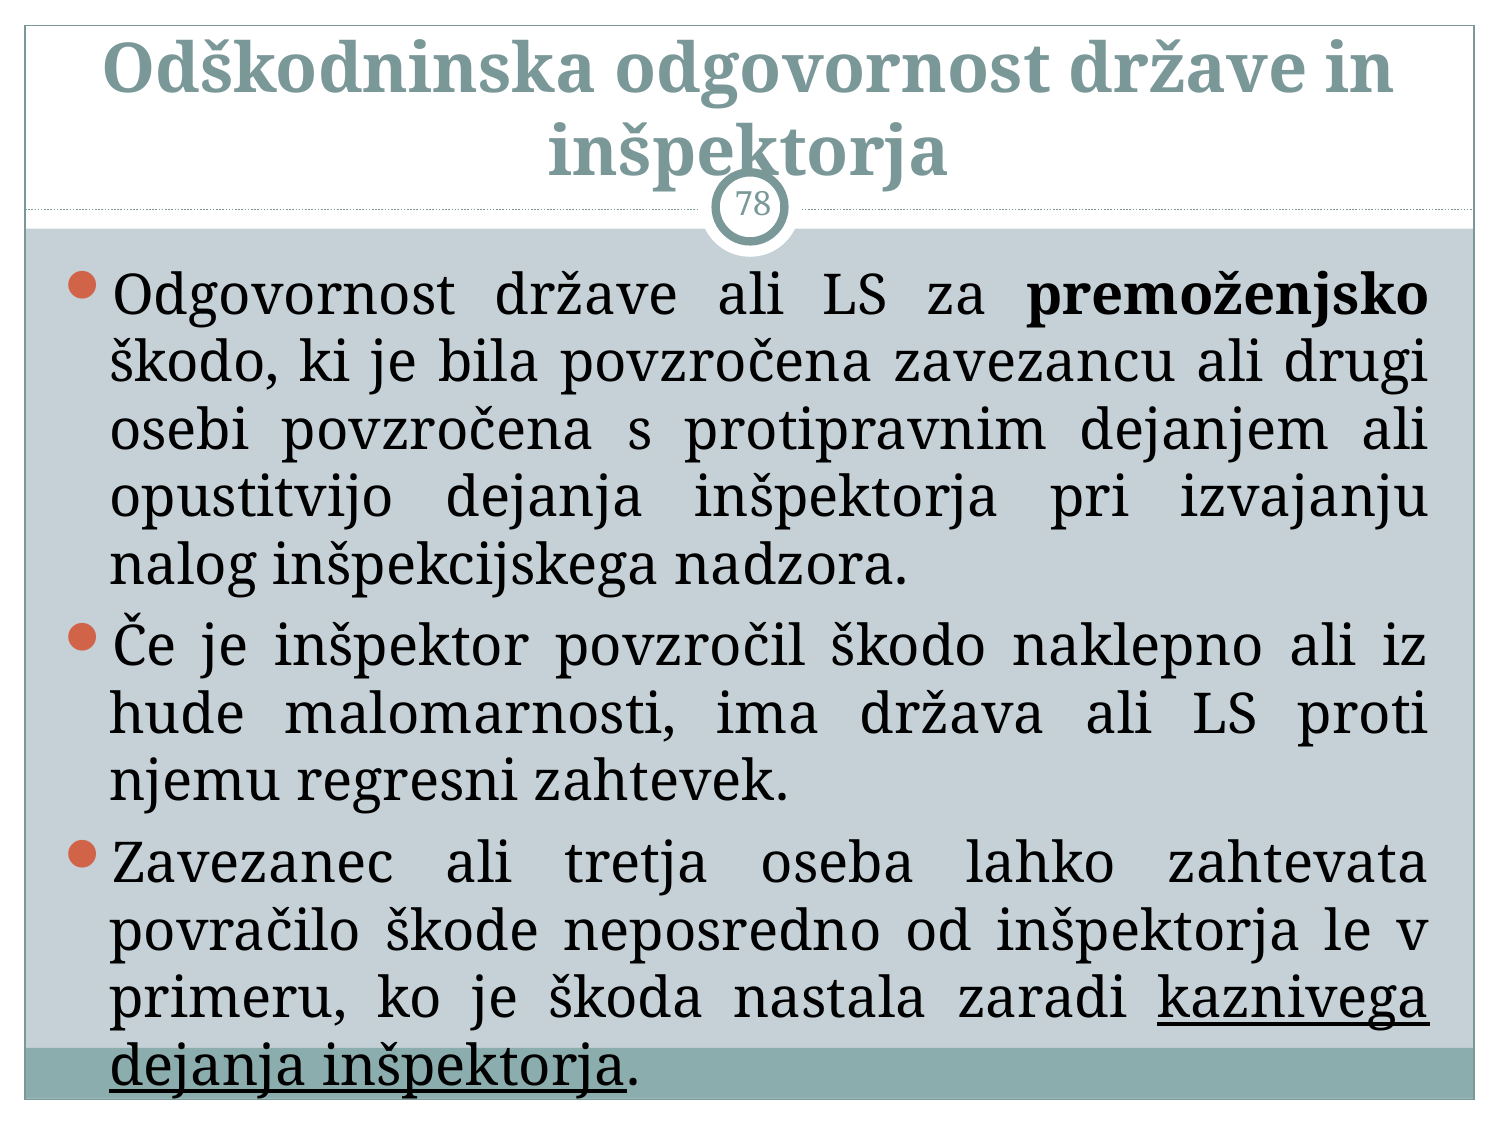

# Odškodninska odgovornost države in inšpektorja
Odgovornost države ali LS za premoženjsko škodo, ki je bila povzročena zavezancu ali drugi osebi povzročena s protipravnim dejanjem ali opustitvijo dejanja inšpektorja pri izvajanju nalog inšpekcijskega nadzora.
Če je inšpektor povzročil škodo naklepno ali iz hude malomarnosti, ima država ali LS proti njemu regresni zahtevek.
Zavezanec ali tretja oseba lahko zahtevata povračilo škode neposredno od inšpektorja le v primeru, ko je škoda nastala zaradi kaznivega dejanja inšpektorja.